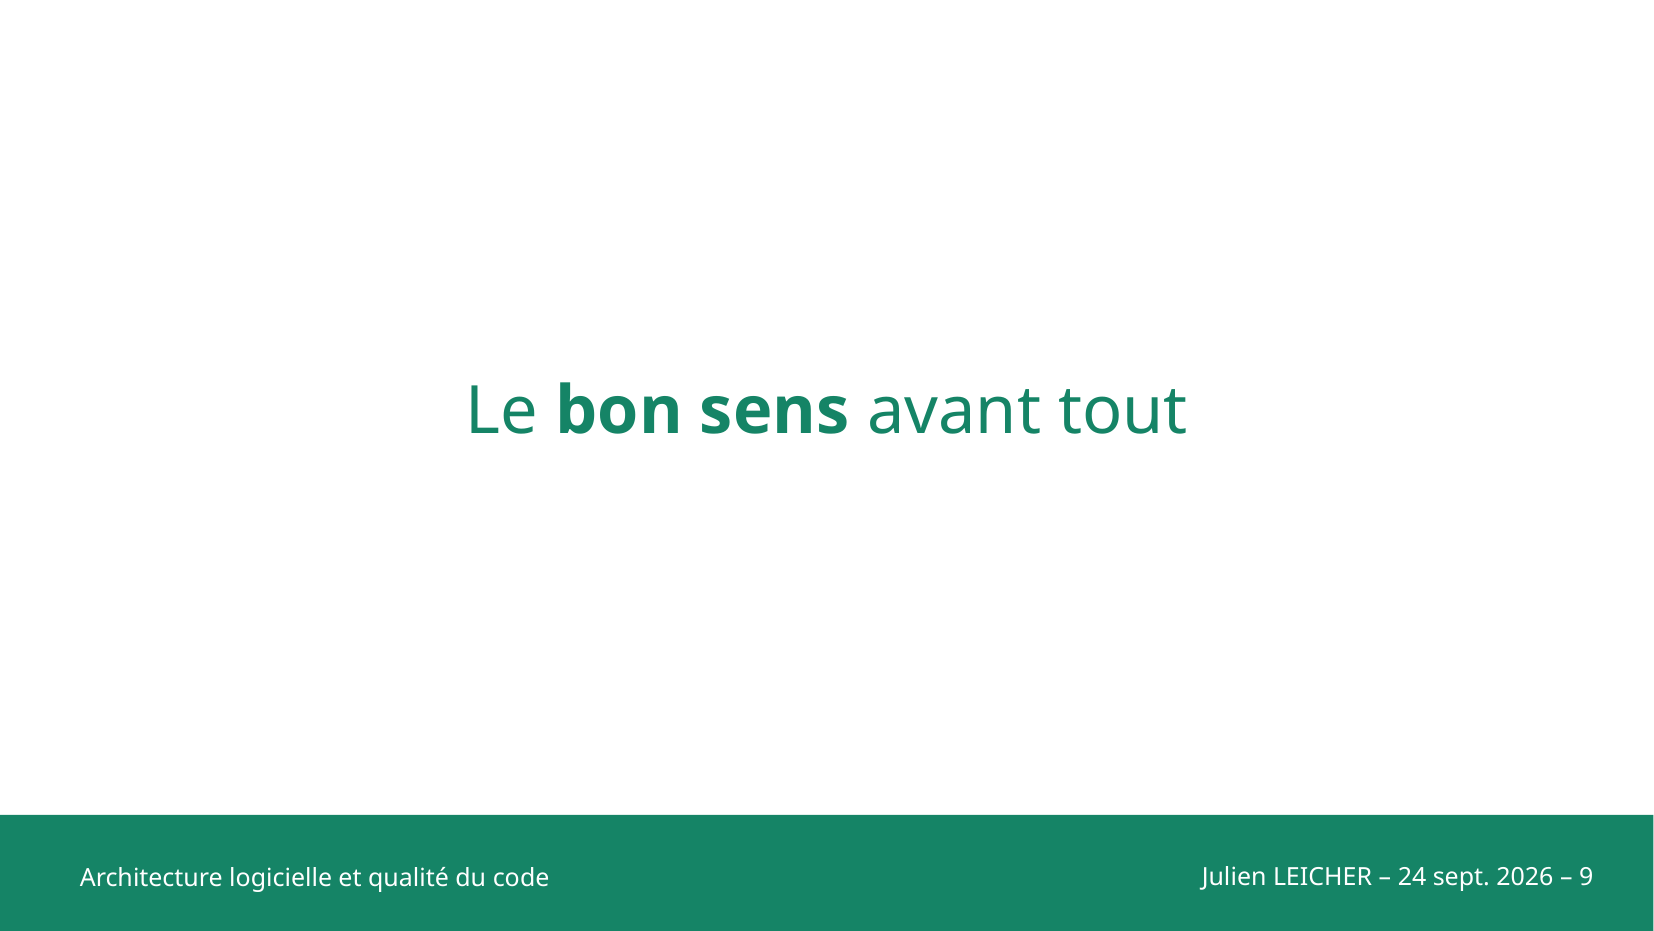

Le bon sens avant tout
Julien LEICHER – –
Architecture logicielle et qualité du code